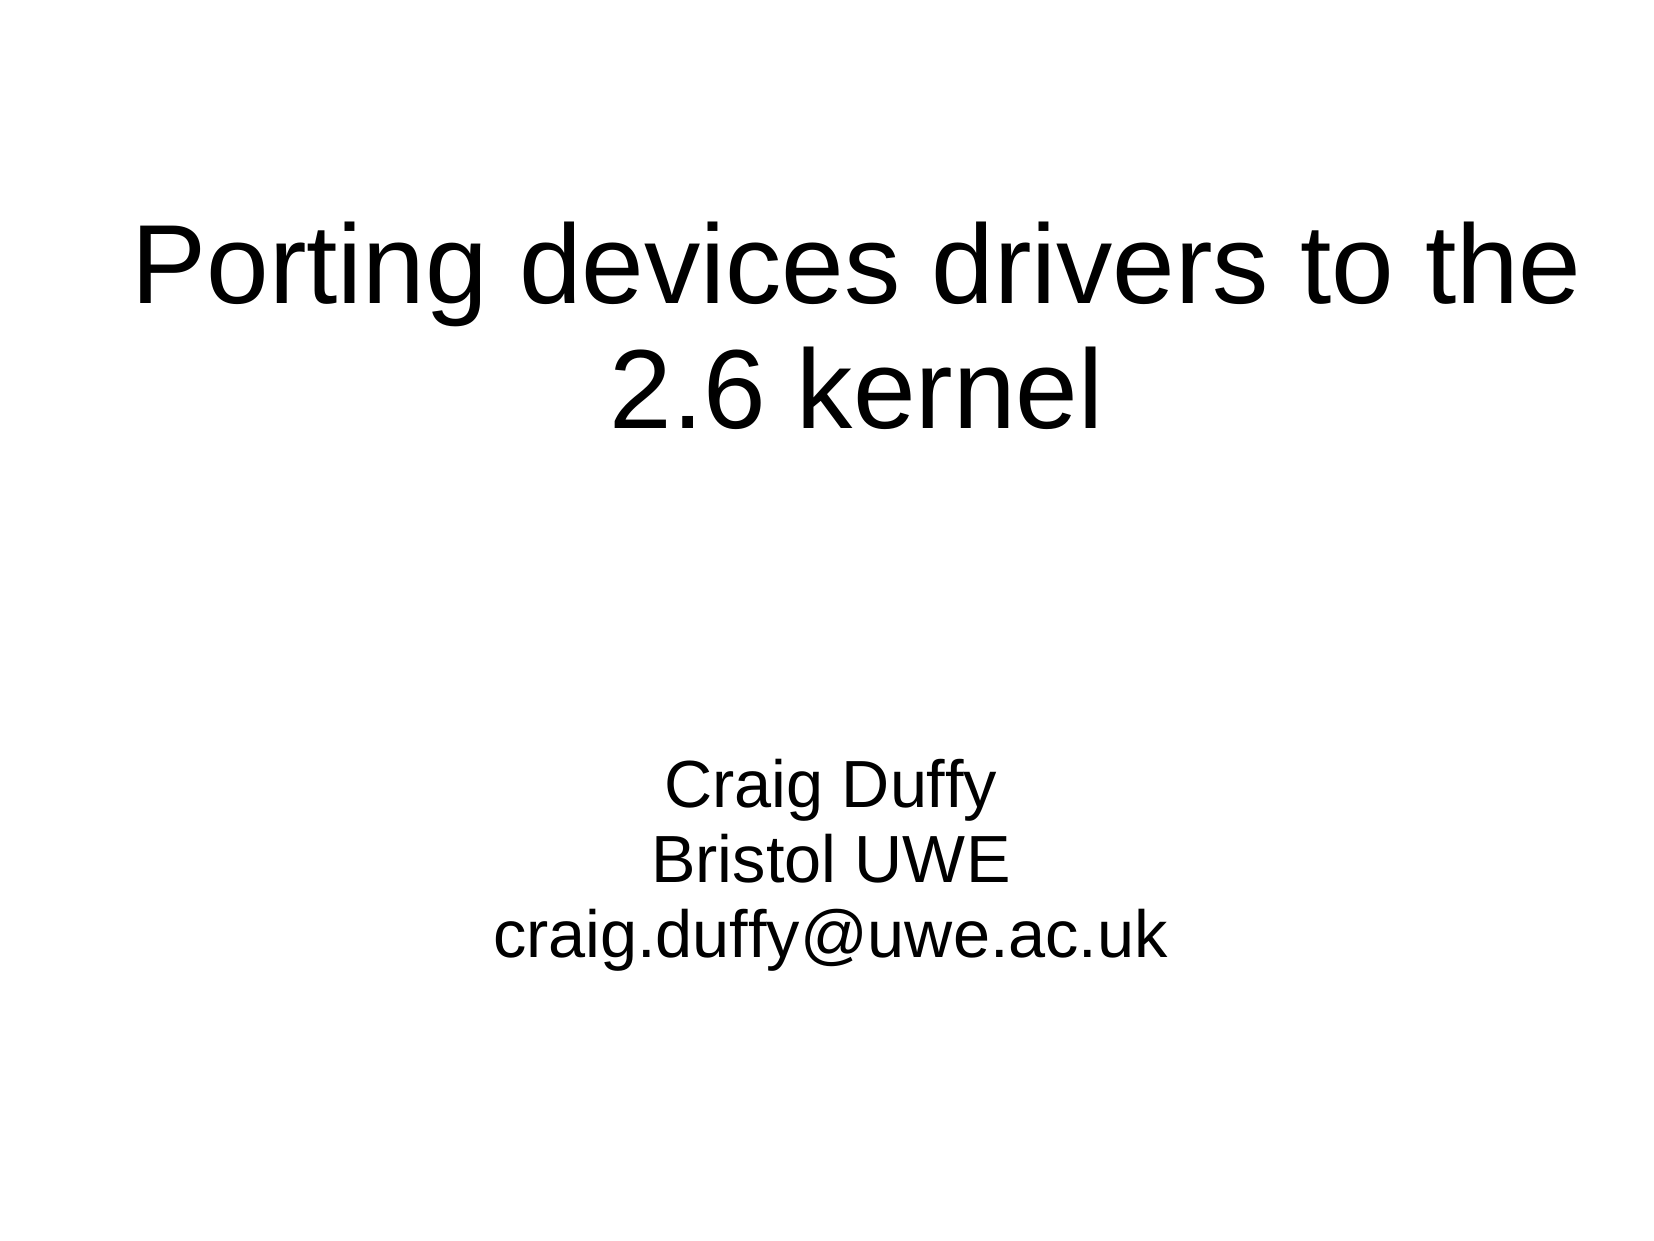

# Porting devices drivers to the 2.6 kernel
Craig Duffy
Bristol UWE
craig.duffy@uwe.ac.uk